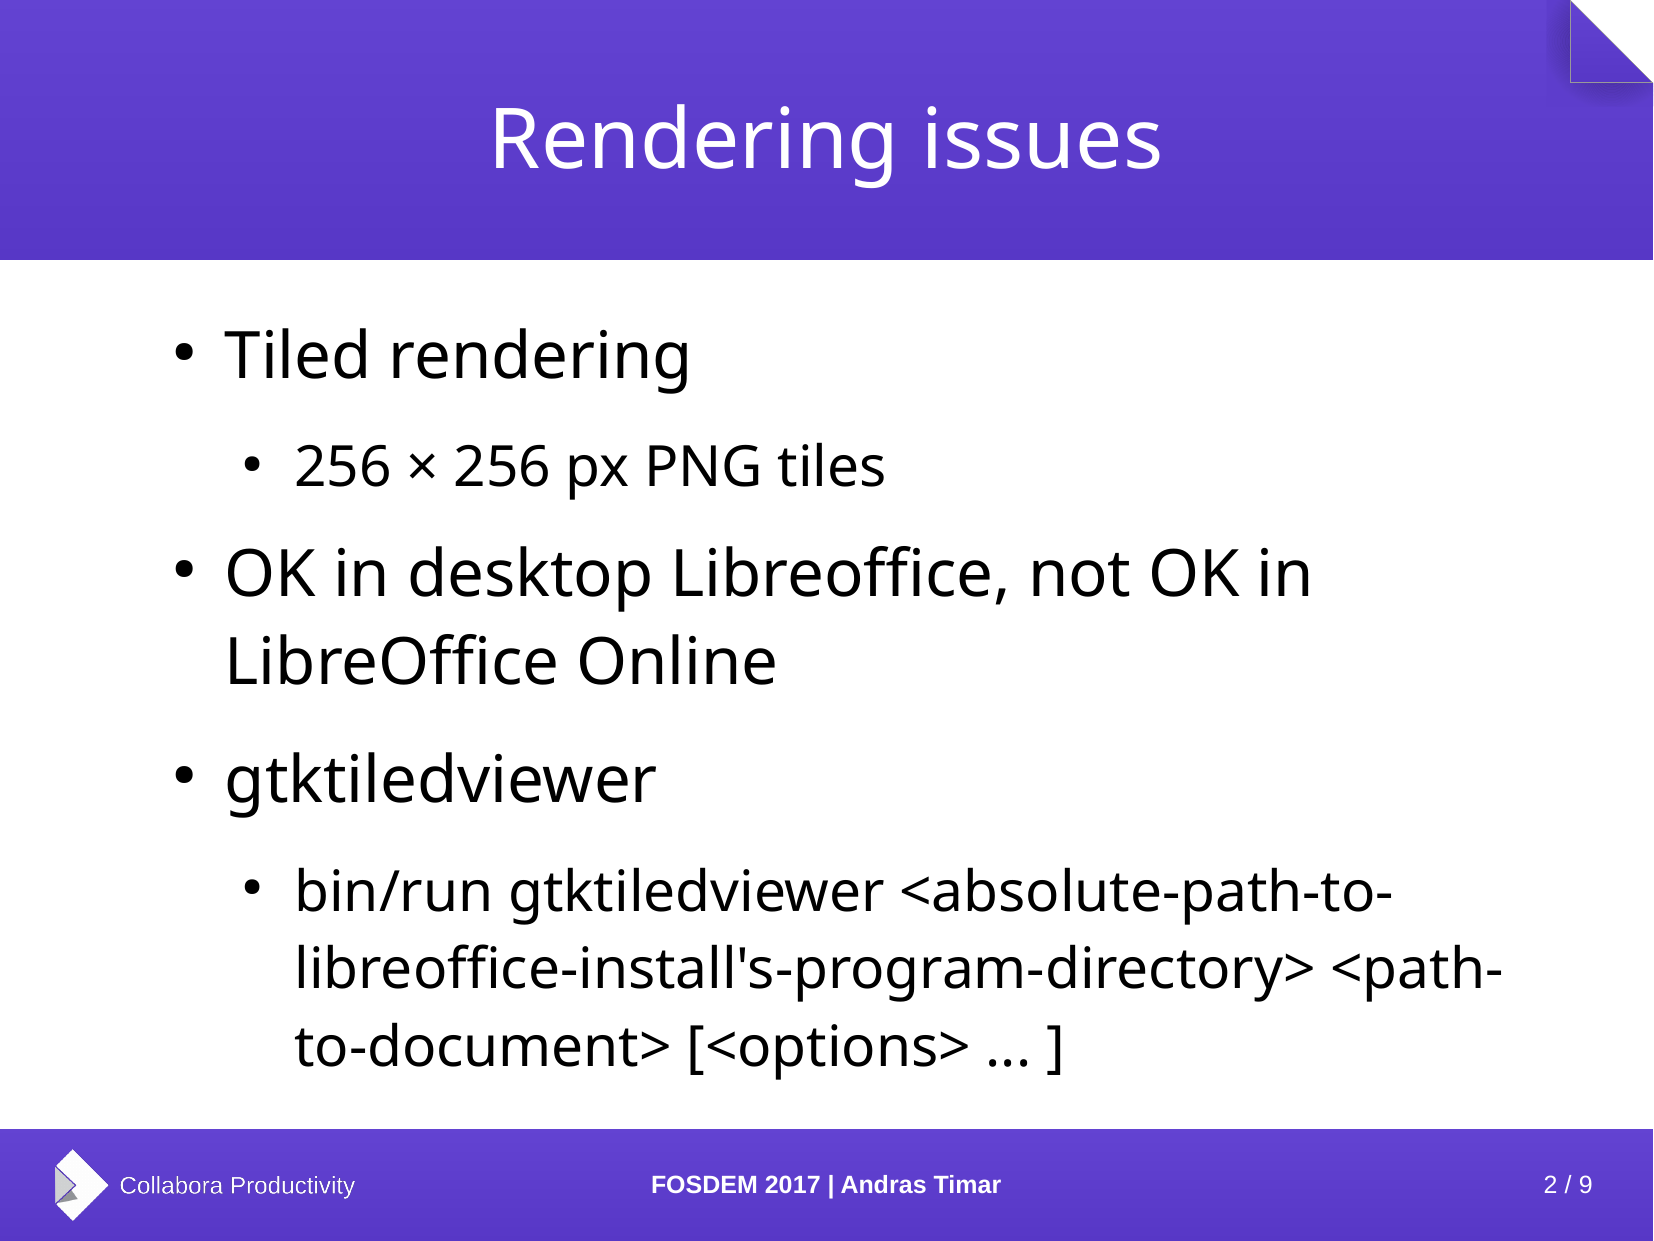

# Rendering issues
Tiled rendering
256 × 256 px PNG tiles
OK in desktop Libreoffice, not OK in LibreOffice Online
gtktiledviewer
bin/run gtktiledviewer <absolute-path-to-libreoffice-install's-program-directory> <path-to-document> [<options> ... ]